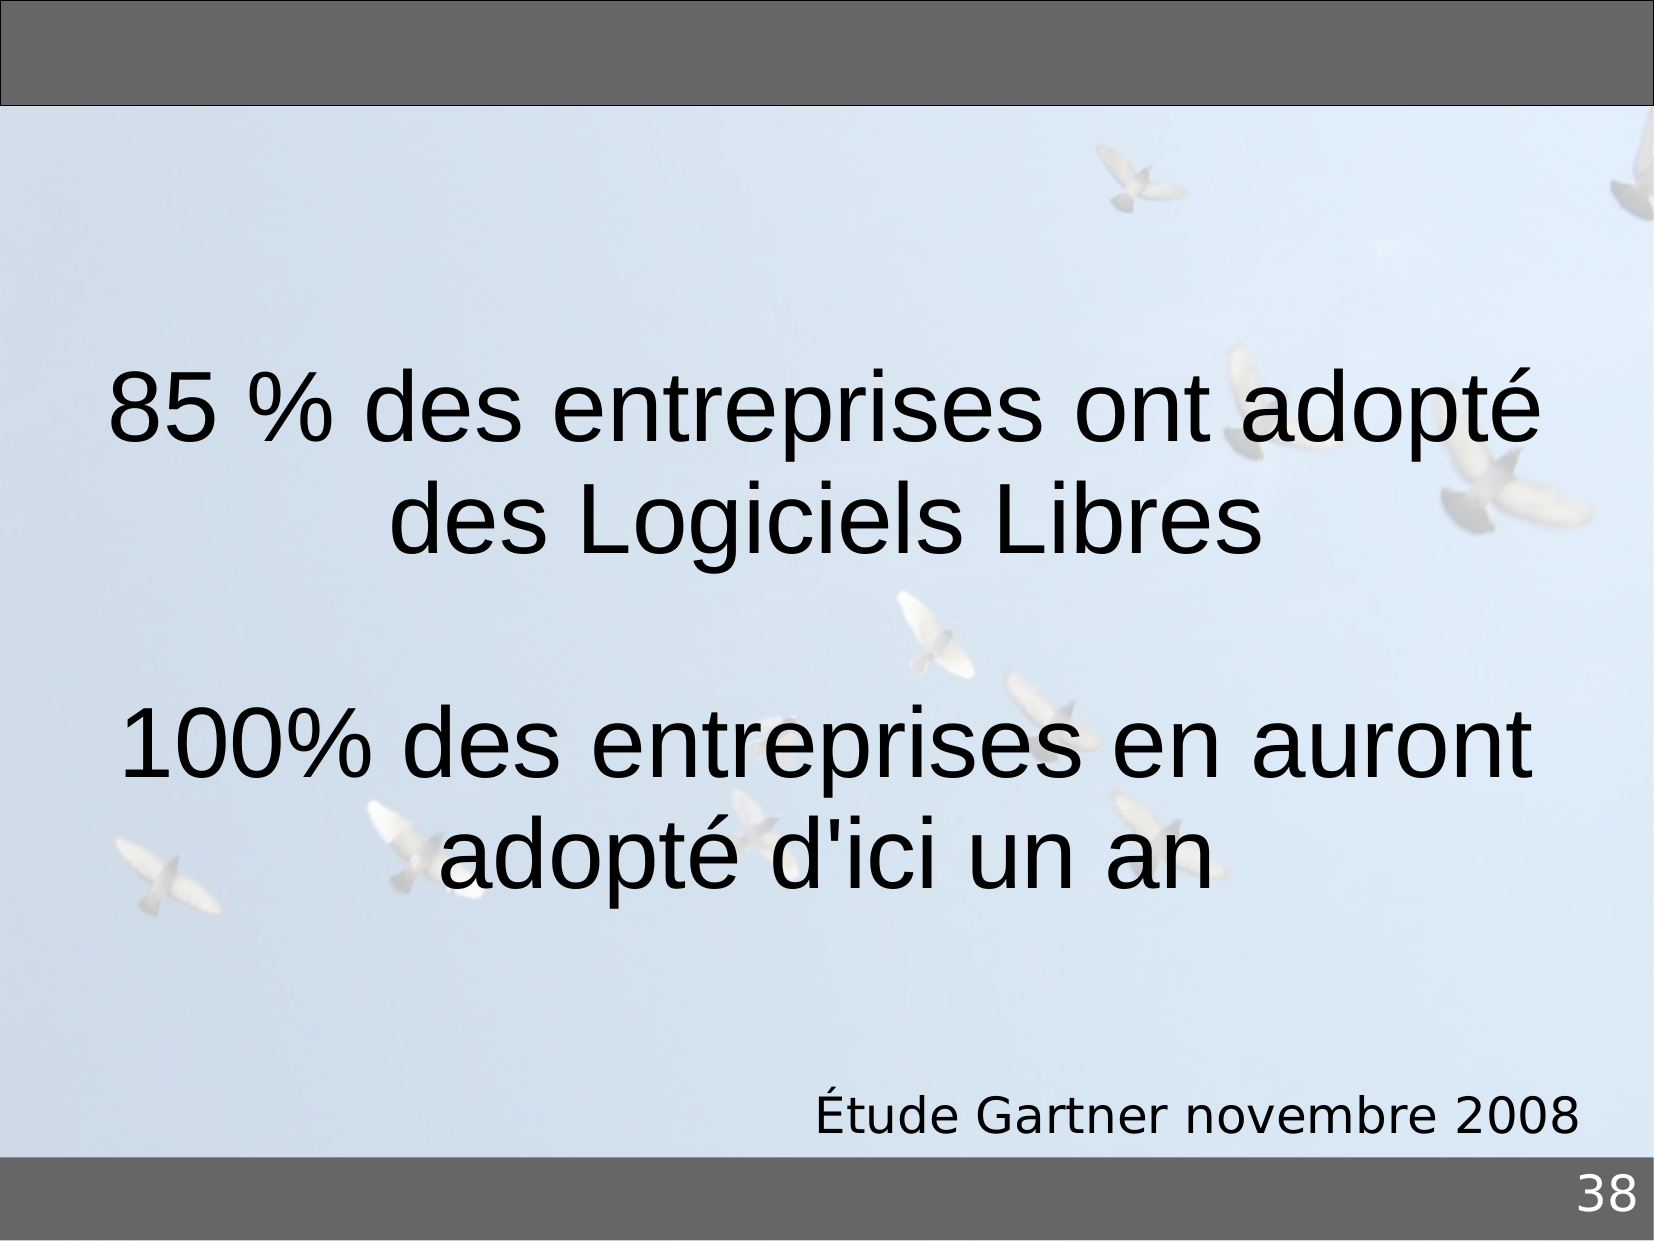

# 85 % des entreprises ont adopté des Logiciels Libres
100% des entreprises en auront adopté d'ici un an
Étude Gartner novembre 2008